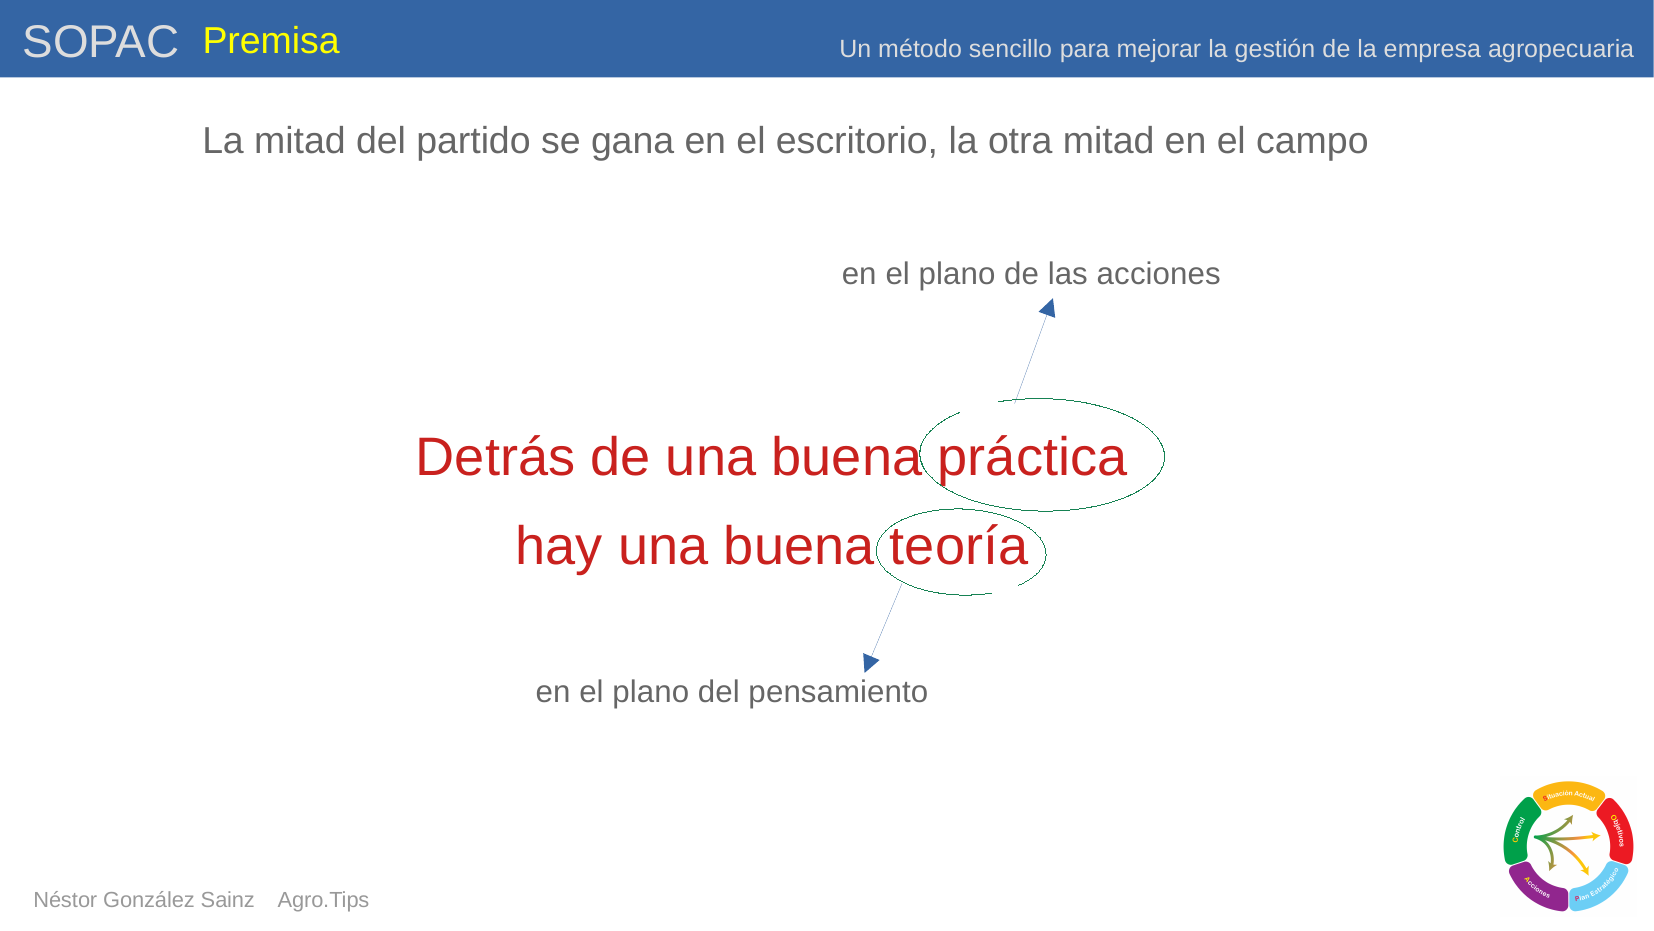

Premisa
La mitad del partido se gana en el escritorio, la otra mitad en el campo
en el plano de las acciones
Detrás de una buena práctica
hay una buena teoría
en el plano del pensamiento